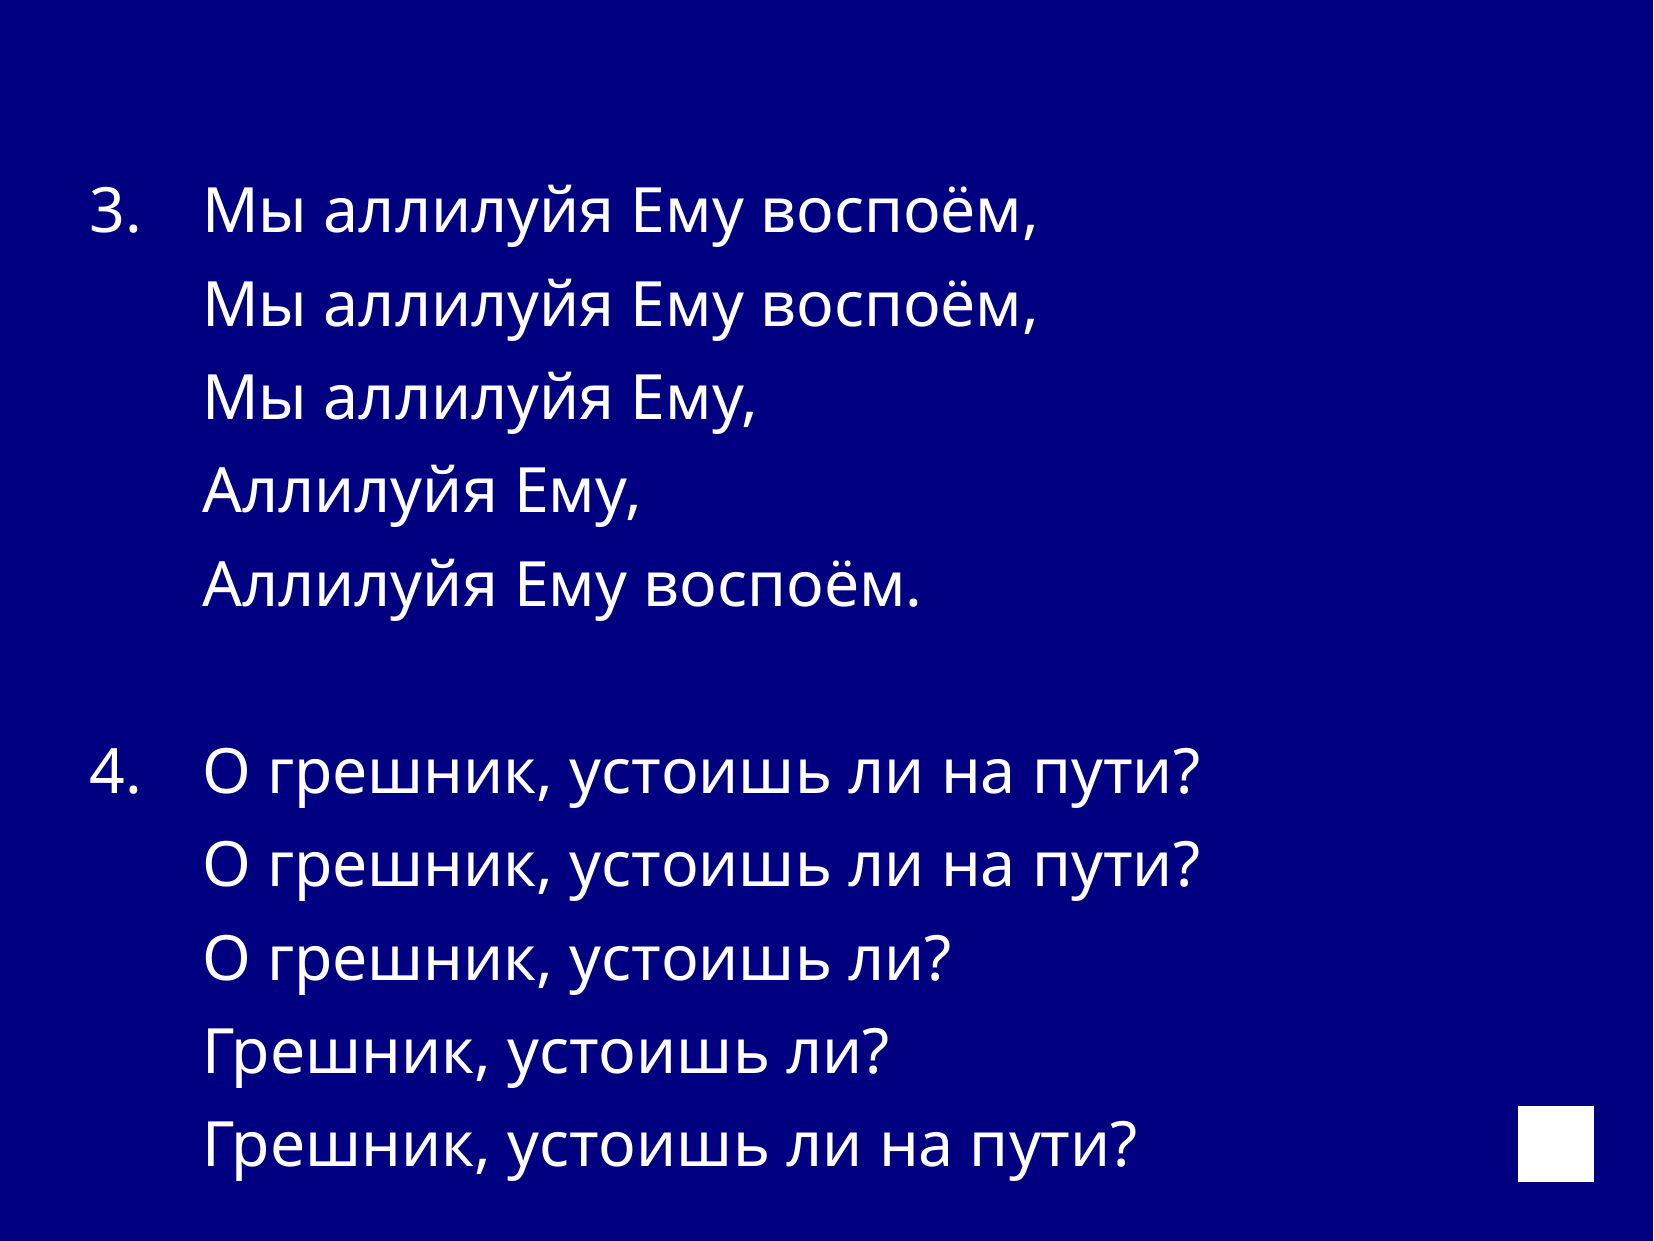

3.	Мы аллилуйя Ему воспоём,
	Мы аллилуйя Ему воспоём,
	Мы аллилуйя Ему,
	Аллилуйя Ему,
	Аллилуйя Ему воспоём.
4.	О грешник, устоишь ли на пути?
	О грешник, устоишь ли на пути?
	О грешник, устоишь ли?
	Грешник, устоишь ли?
	Грешник, устоишь ли на пути?